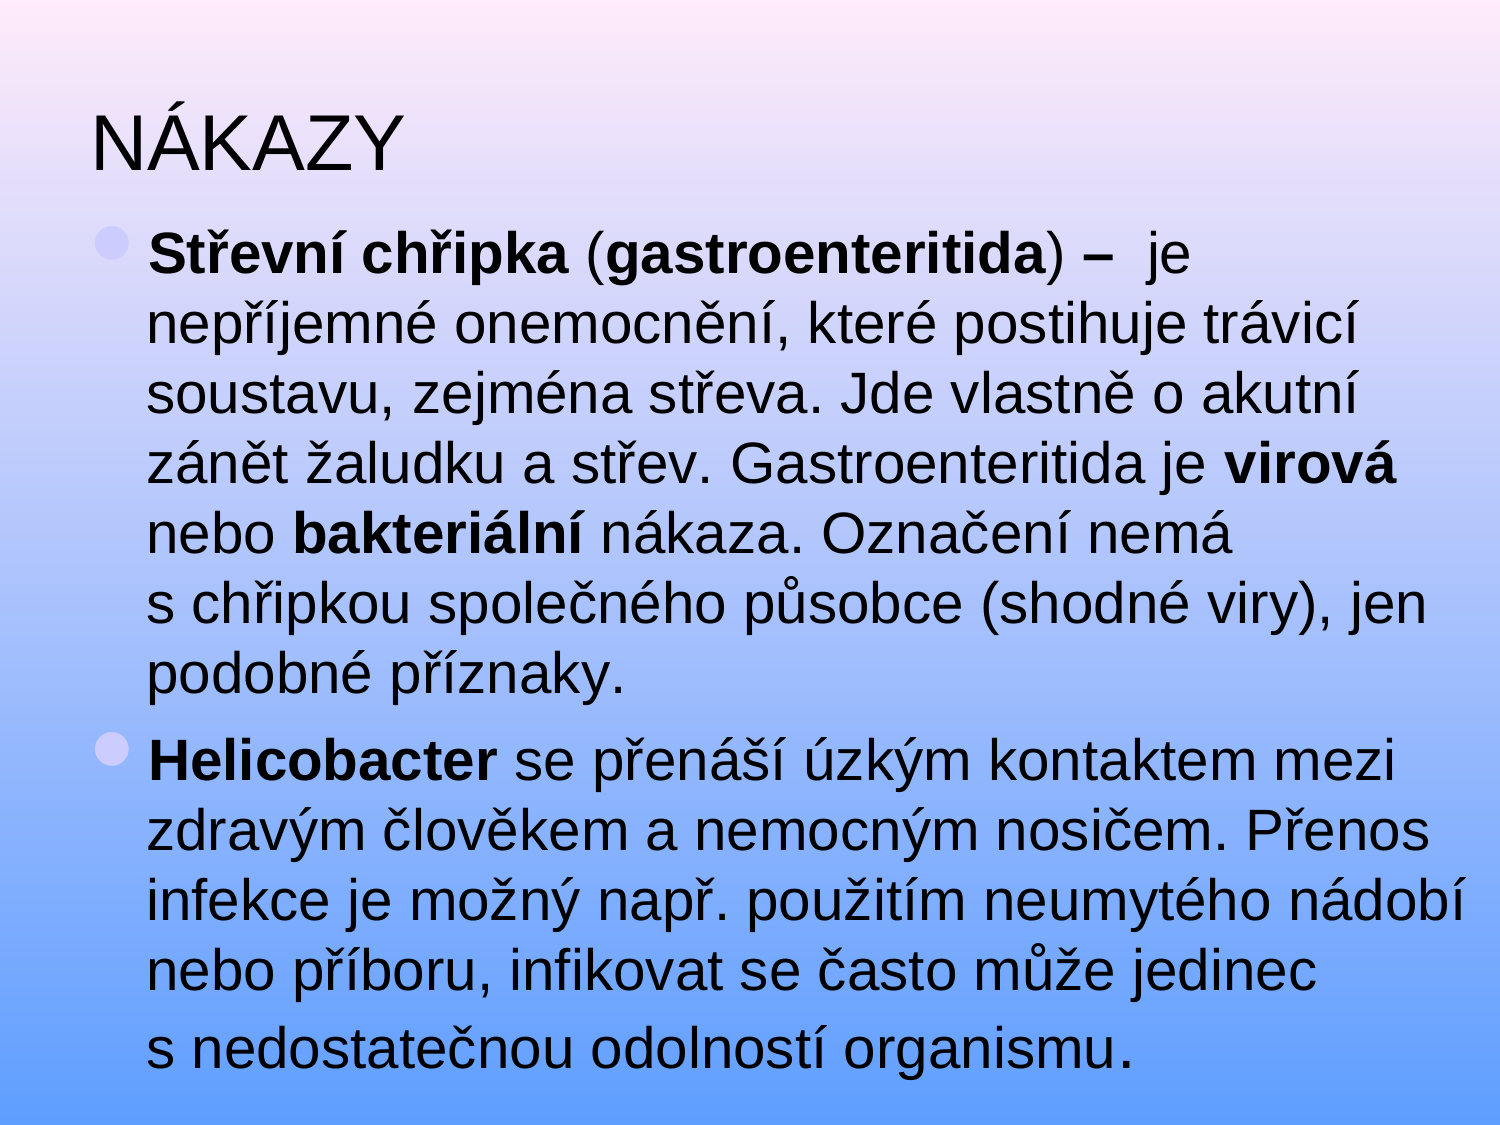

# NÁKAZY
Střevní chřipka (gastroenteritida) – je nepříjemné onemocnění, které postihuje trávicí soustavu, zejména střeva. Jde vlastně o akutní zánět žaludku a střev. Gastroenteritida je virová nebo bakteriální nákaza. Označení nemá s chřipkou společného působce (shodné viry), jen podobné příznaky.
Helicobacter se přenáší úzkým kontaktem mezi zdravým člověkem a nemocným nosičem. Přenos infekce je možný např. použitím neumytého nádobí nebo příboru, infikovat se často může jedinec
s nedostatečnou odolností organismu.